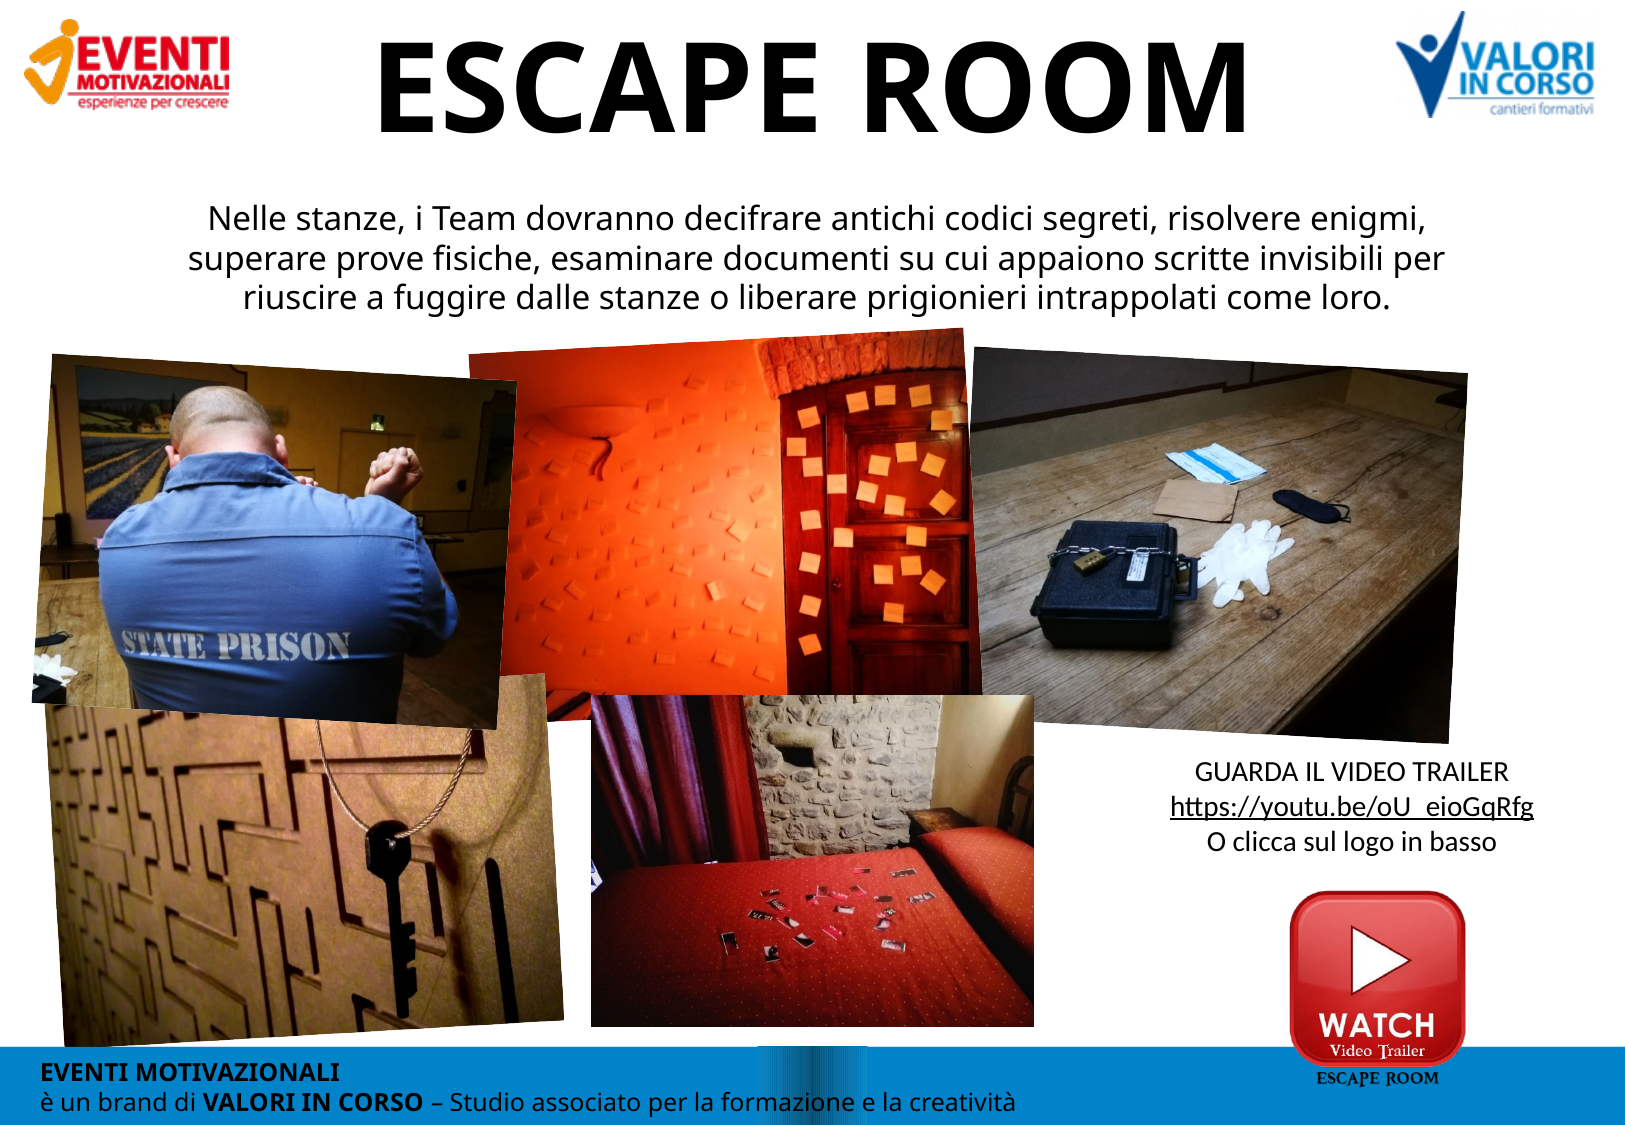

ESCAPE ROOM
Nelle stanze, i Team dovranno decifrare antichi codici segreti, risolvere enigmi, superare prove fisiche, esaminare documenti su cui appaiono scritte invisibili per riuscire a fuggire dalle stanze o liberare prigionieri intrappolati come loro.
GUARDA IL VIDEO TRAILER
https://youtu.be/oU_eioGqRfg
O clicca sul logo in basso
EVENTI MOTIVAZIONALI
è un brand di VALORI IN CORSO – Studio associato per la formazione e la creatività